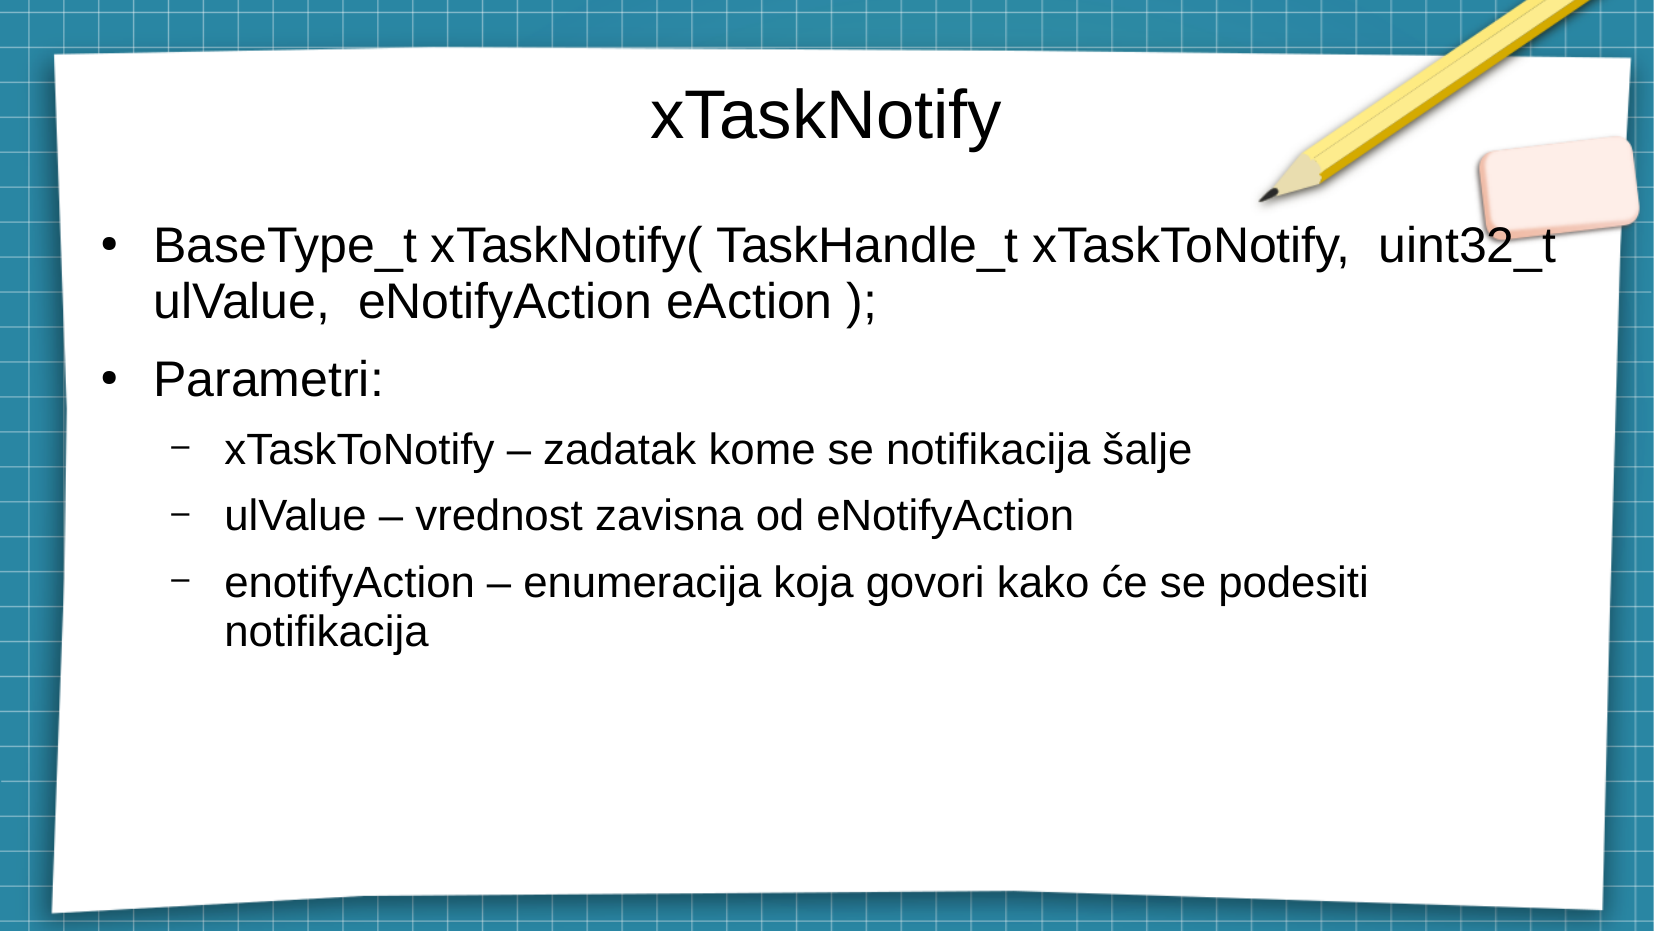

# xTaskNotify
BaseType_t xTaskNotify( TaskHandle_t xTaskToNotify, uint32_t ulValue, eNotifyAction eAction );
Parametri:
xTaskToNotify – zadatak kome se notifikacija šalje
ulValue – vrednost zavisna od eNotifyAction
enotifyAction – enumeracija koja govori kako će se podesiti notifikacija